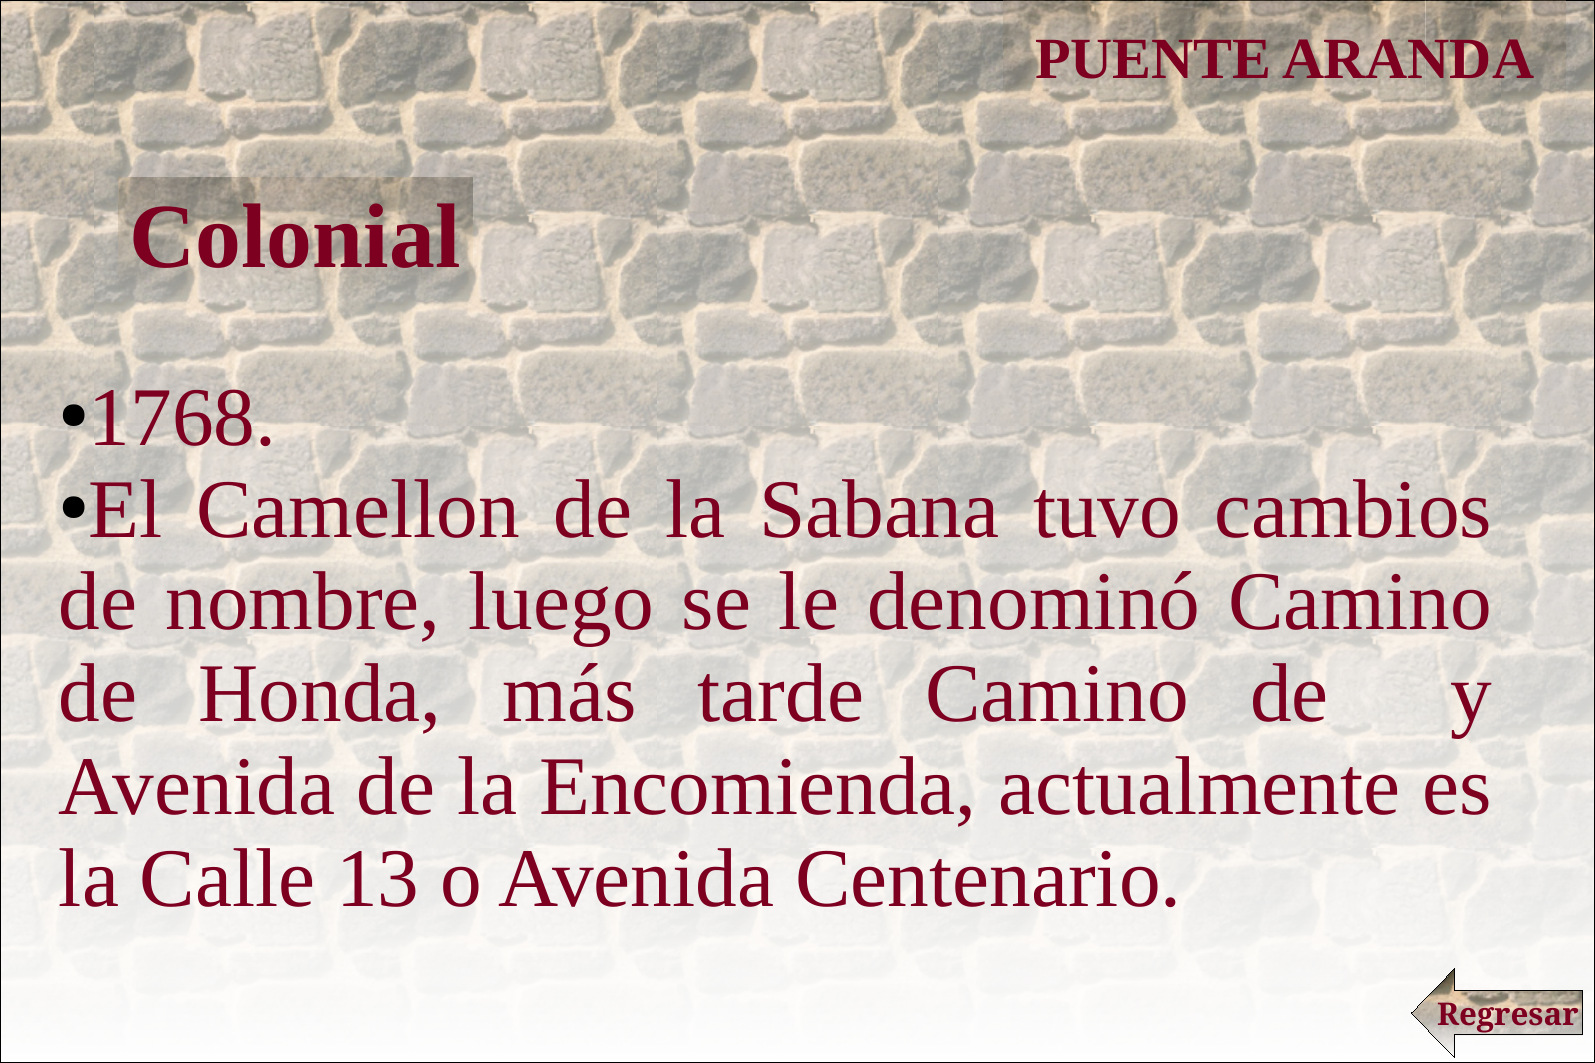

PUENTE ARANDA
Colonial
# 1768.
El Camellon de la Sabana tuvo cambios de nombre, luego se le denominó Camino de Honda, más tarde Camino de y Avenida de la Encomienda, actualmente es la Calle 13 o Avenida Centenario.
Regresar